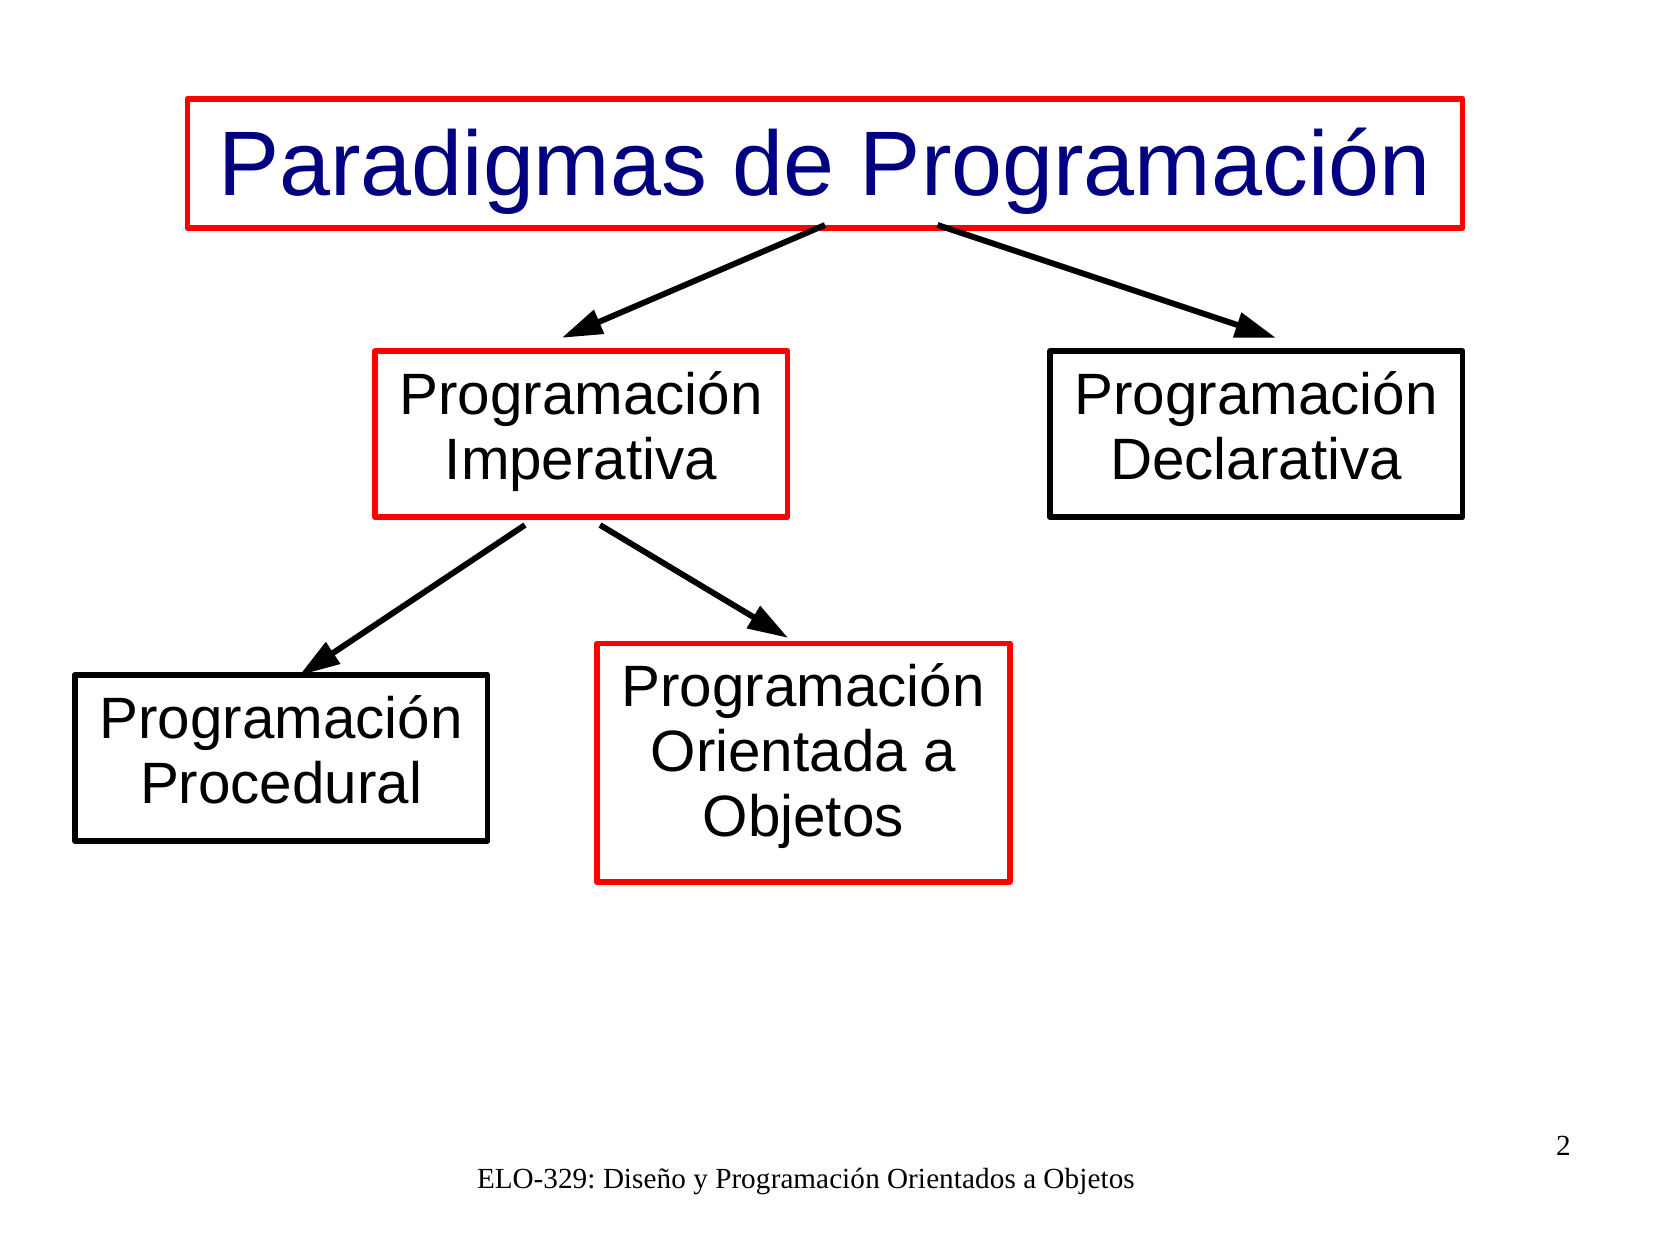

# Paradigmas de Programación
Programación Imperativa
Programación Declarativa
Programación Orientada a Objetos
Programación Procedural
2